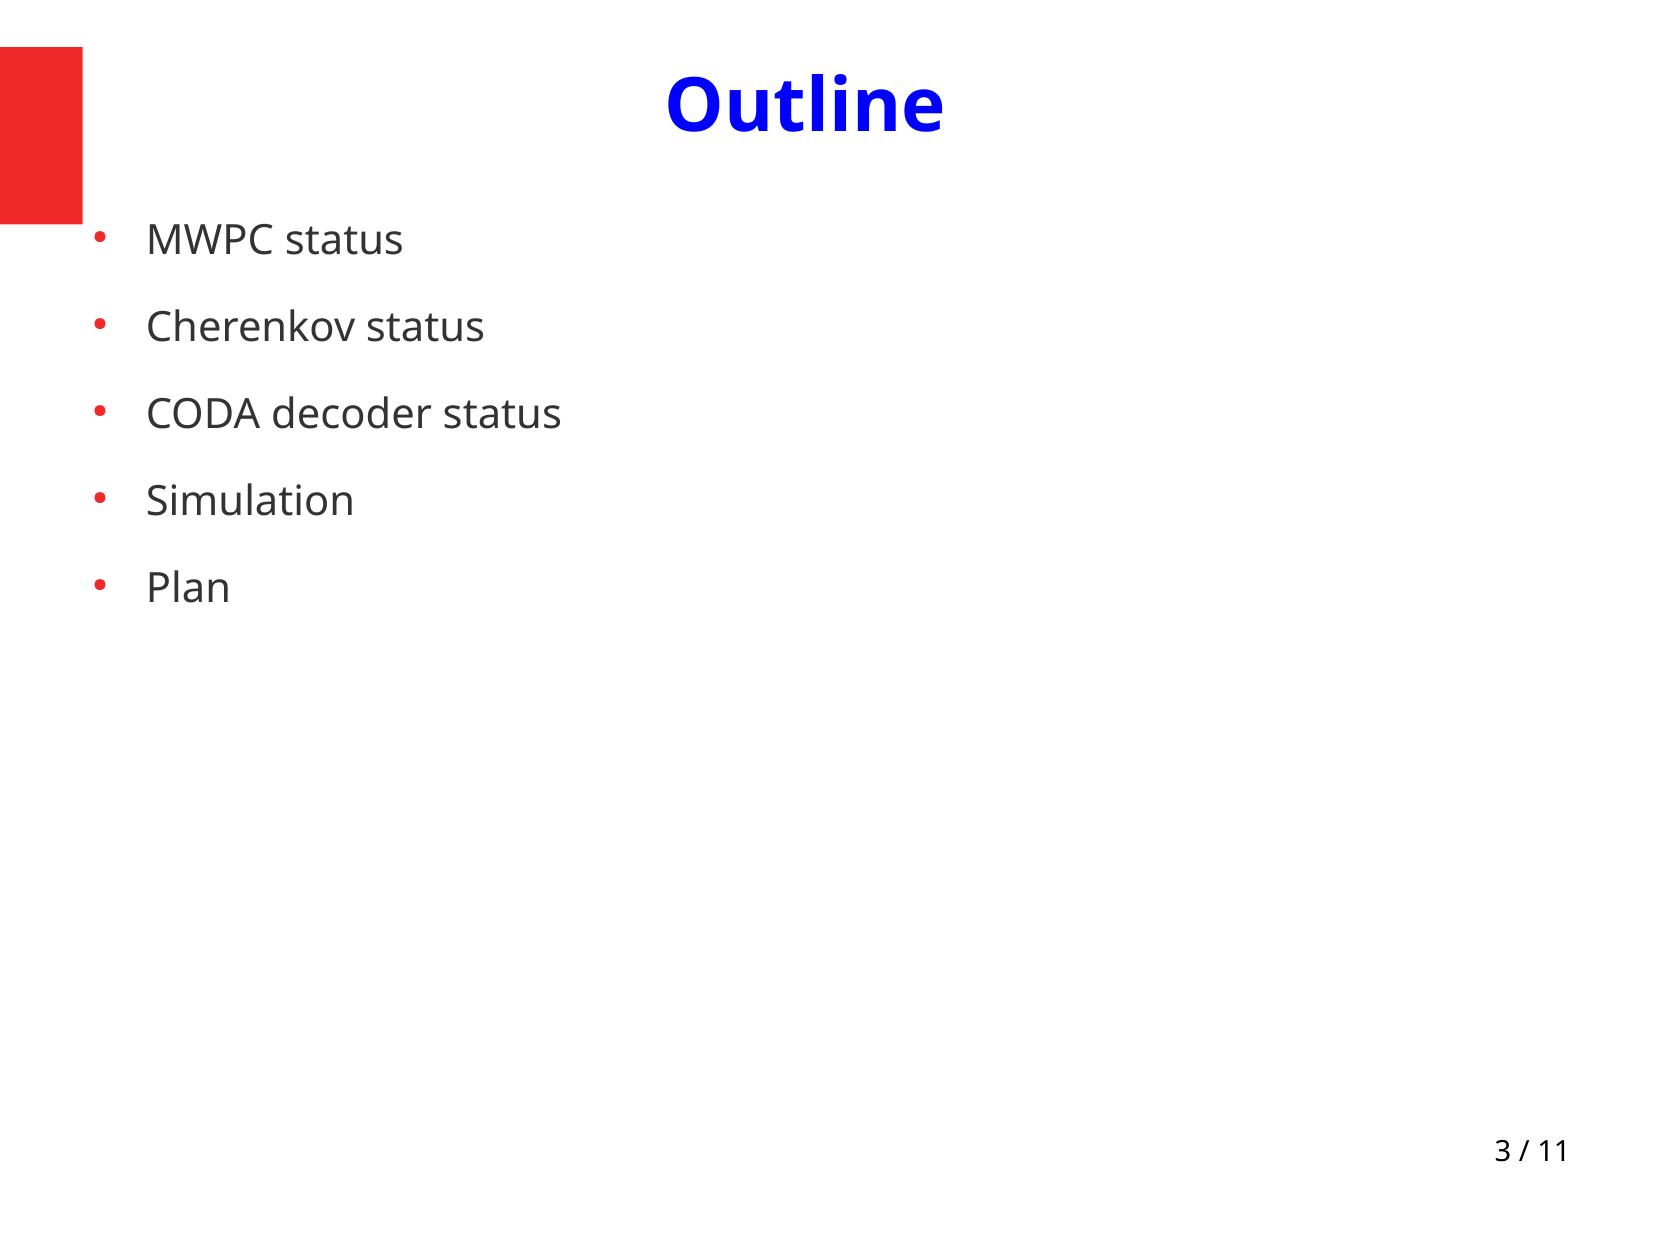

# Outline
MWPC status
Cherenkov status
CODA decoder status
Simulation
Plan
3